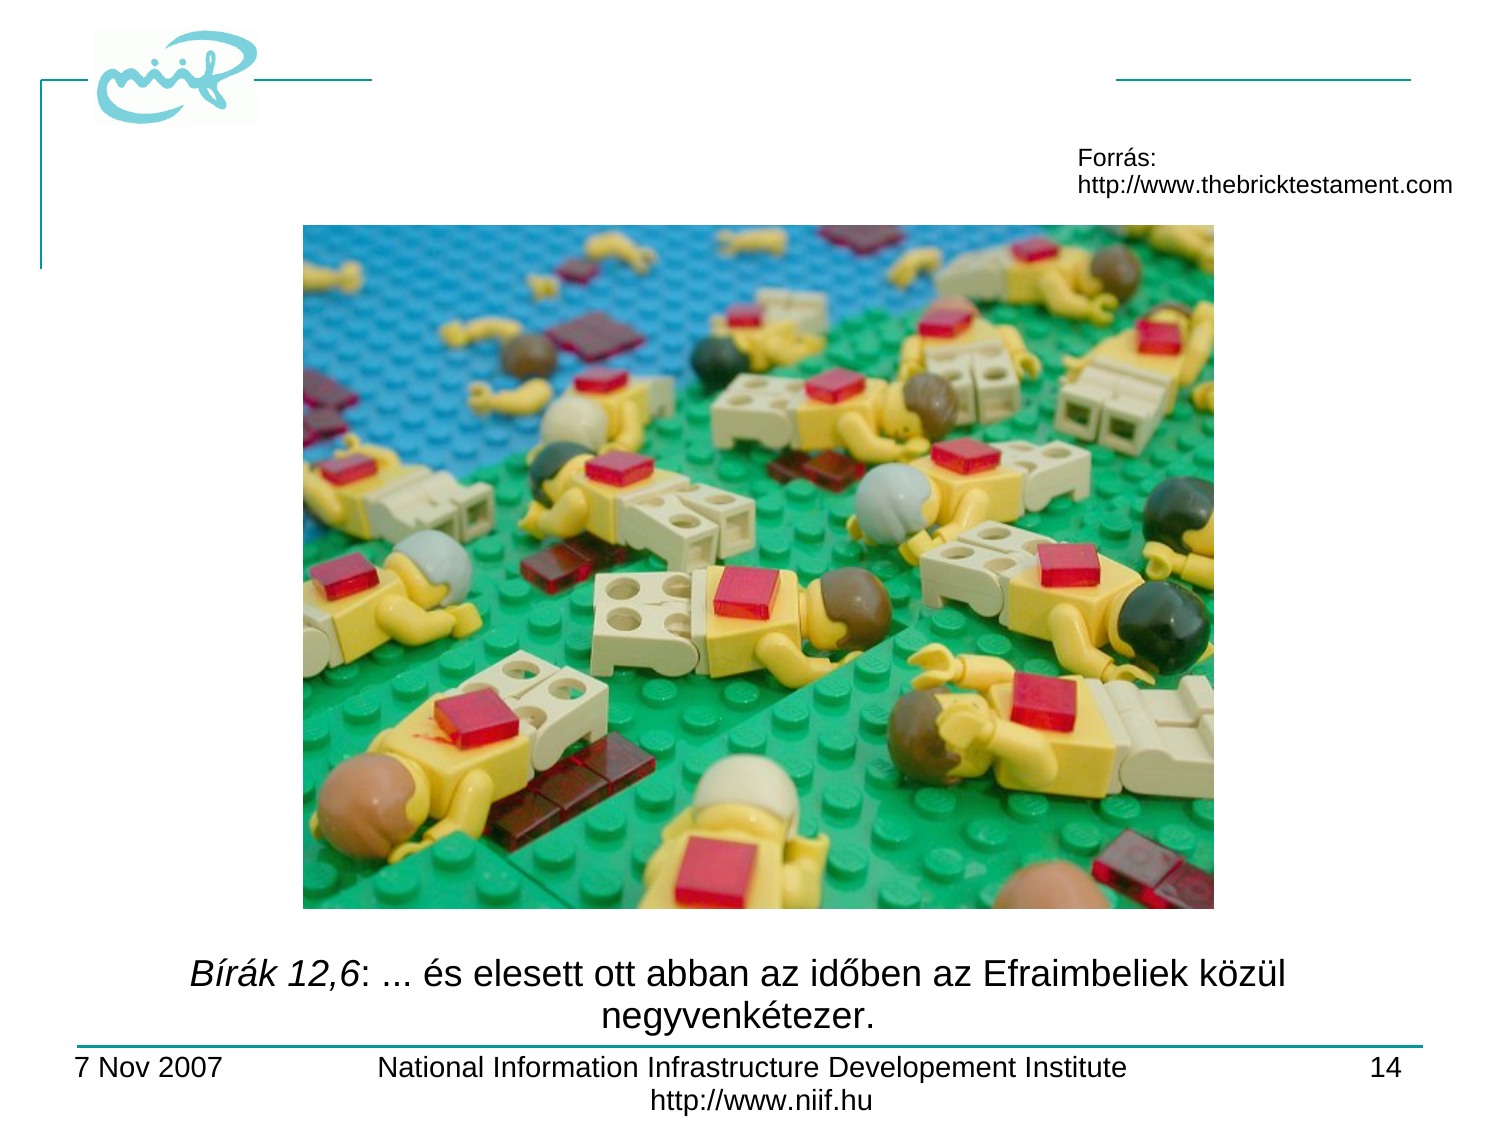

Forrás:
http://www.thebricktestament.com
Bírák 12,6: ... és elesett ott abban az időben az Efraimbeliek közül negyvenkétezer.